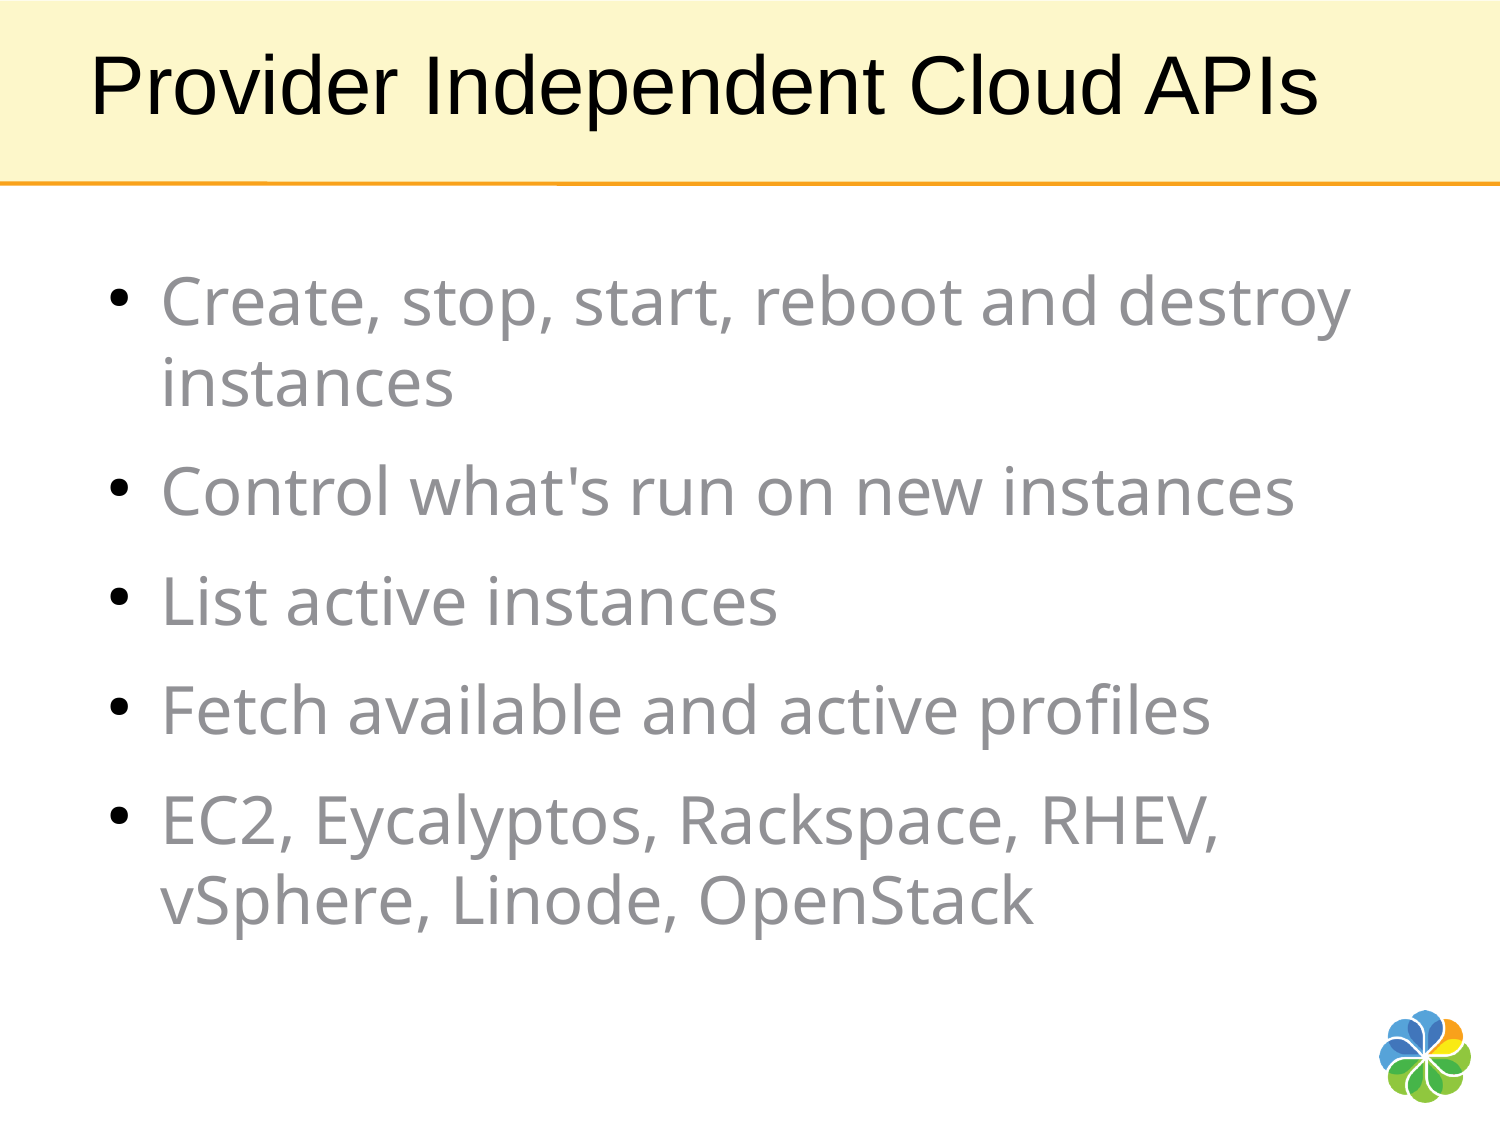

# Provider Independent Cloud APIs
Create, stop, start, reboot and destroy instances
Control what's run on new instances
List active instances
Fetch available and active profiles
EC2, Eycalyptos, Rackspace, RHEV, vSphere, Linode, OpenStack